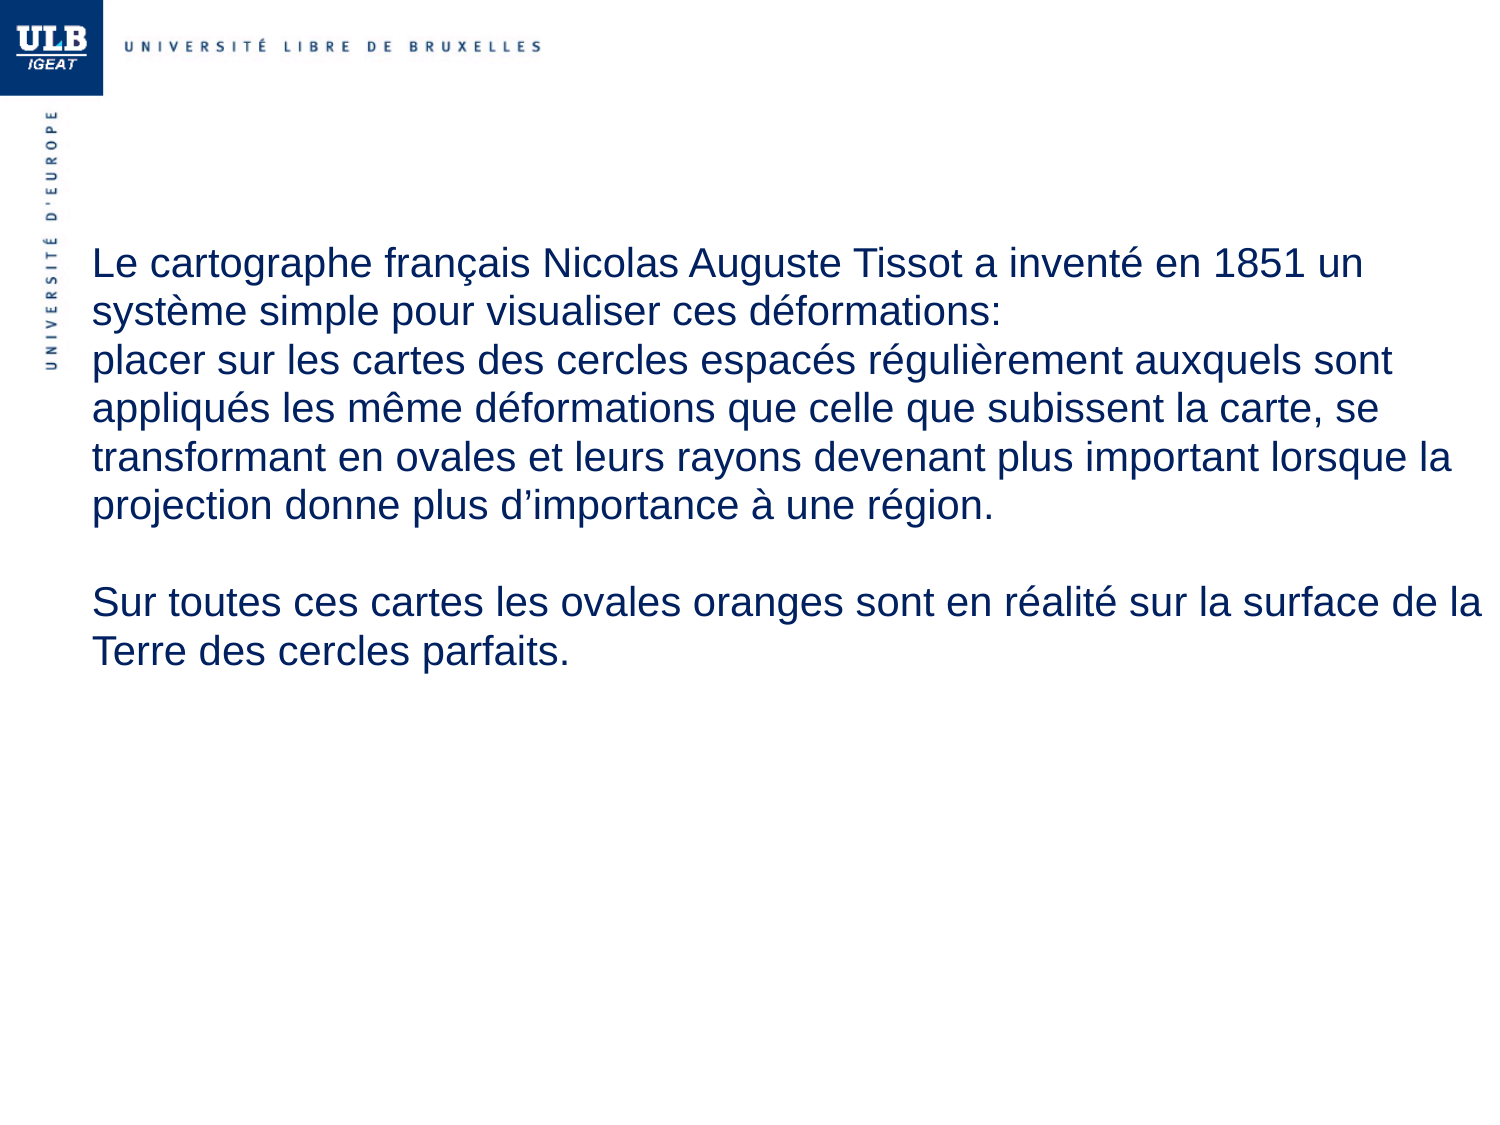

Le cartographe français Nicolas Auguste Tissot a inventé en 1851 un système simple pour visualiser ces déformations:
placer sur les cartes des cercles espacés régulièrement auxquels sont appliqués les même déformations que celle que subissent la carte, se transformant en ovales et leurs rayons devenant plus important lorsque la projection donne plus d’importance à une région.
Sur toutes ces cartes les ovales oranges sont en réalité sur la surface de la Terre des cercles parfaits.